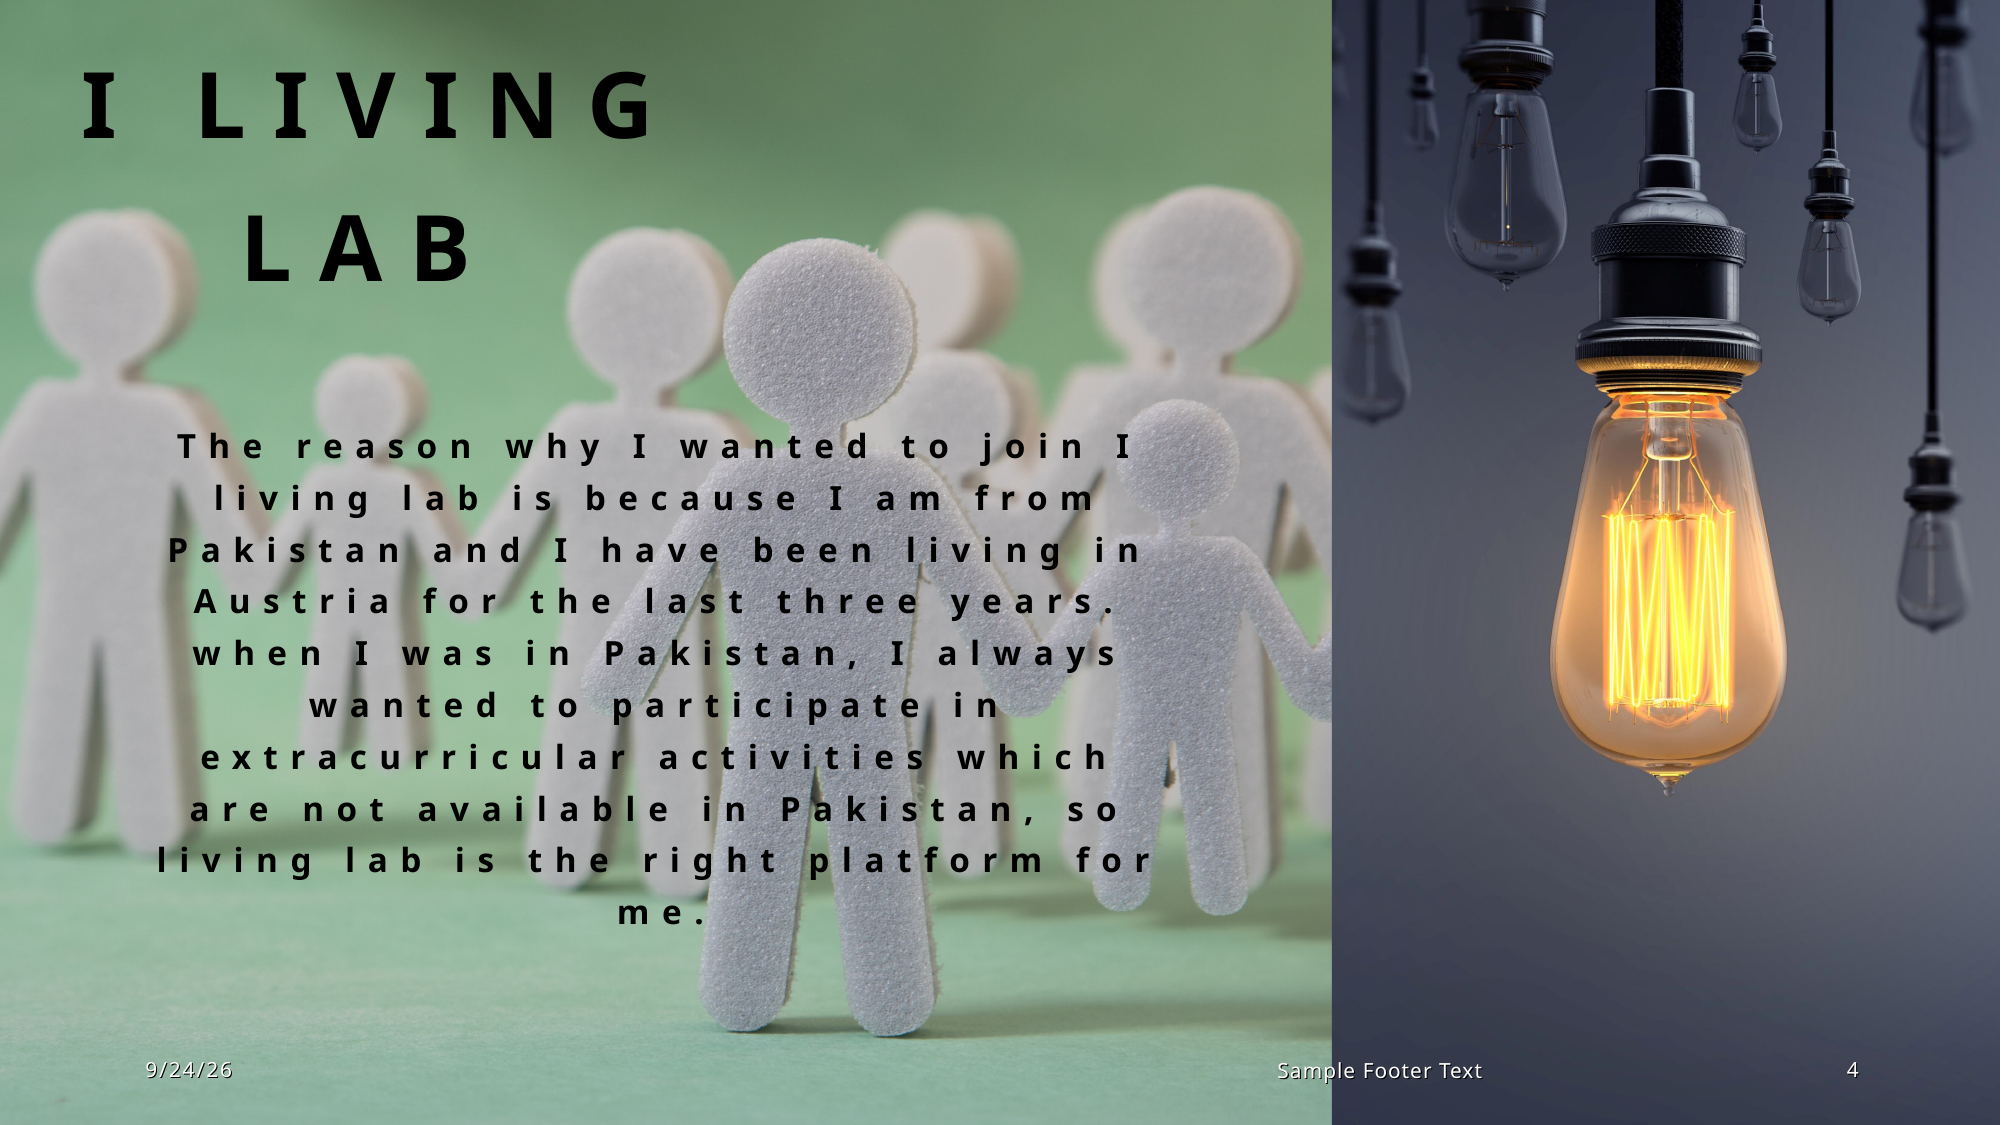

# I LIVING LAB
The reason why I wanted to join I living lab is because I am from Pakistan and I have been living in Austria for the last three years. when I was in Pakistan, I always wanted to participate in extracurricular activities which are not available in Pakistan, so living lab is the right platform for me.
Sample Footer Text